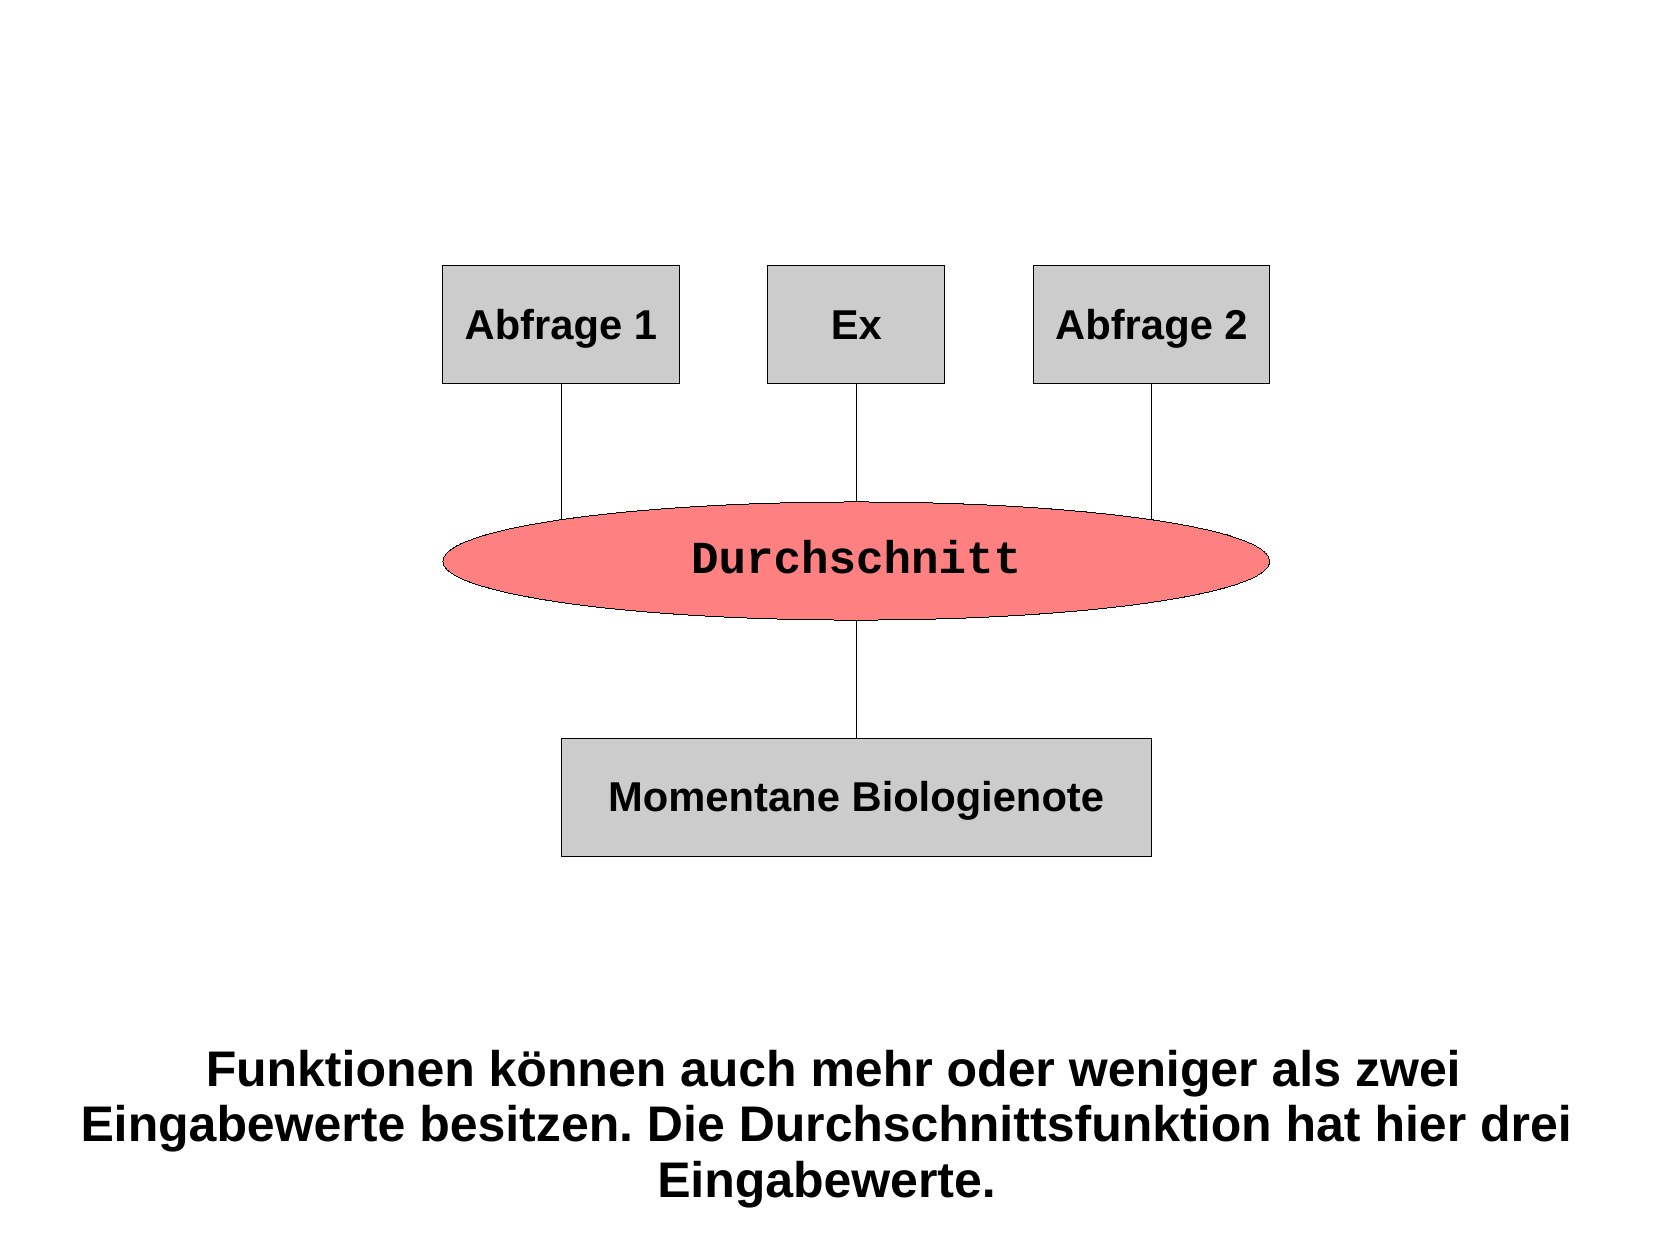

Abfrage 1
Ex
Abfrage 2
Durchschnitt
Momentane Biologienote
 Funktionen können auch mehr oder weniger als zwei Eingabewerte besitzen. Die Durchschnittsfunktion hat hier drei Eingabewerte.